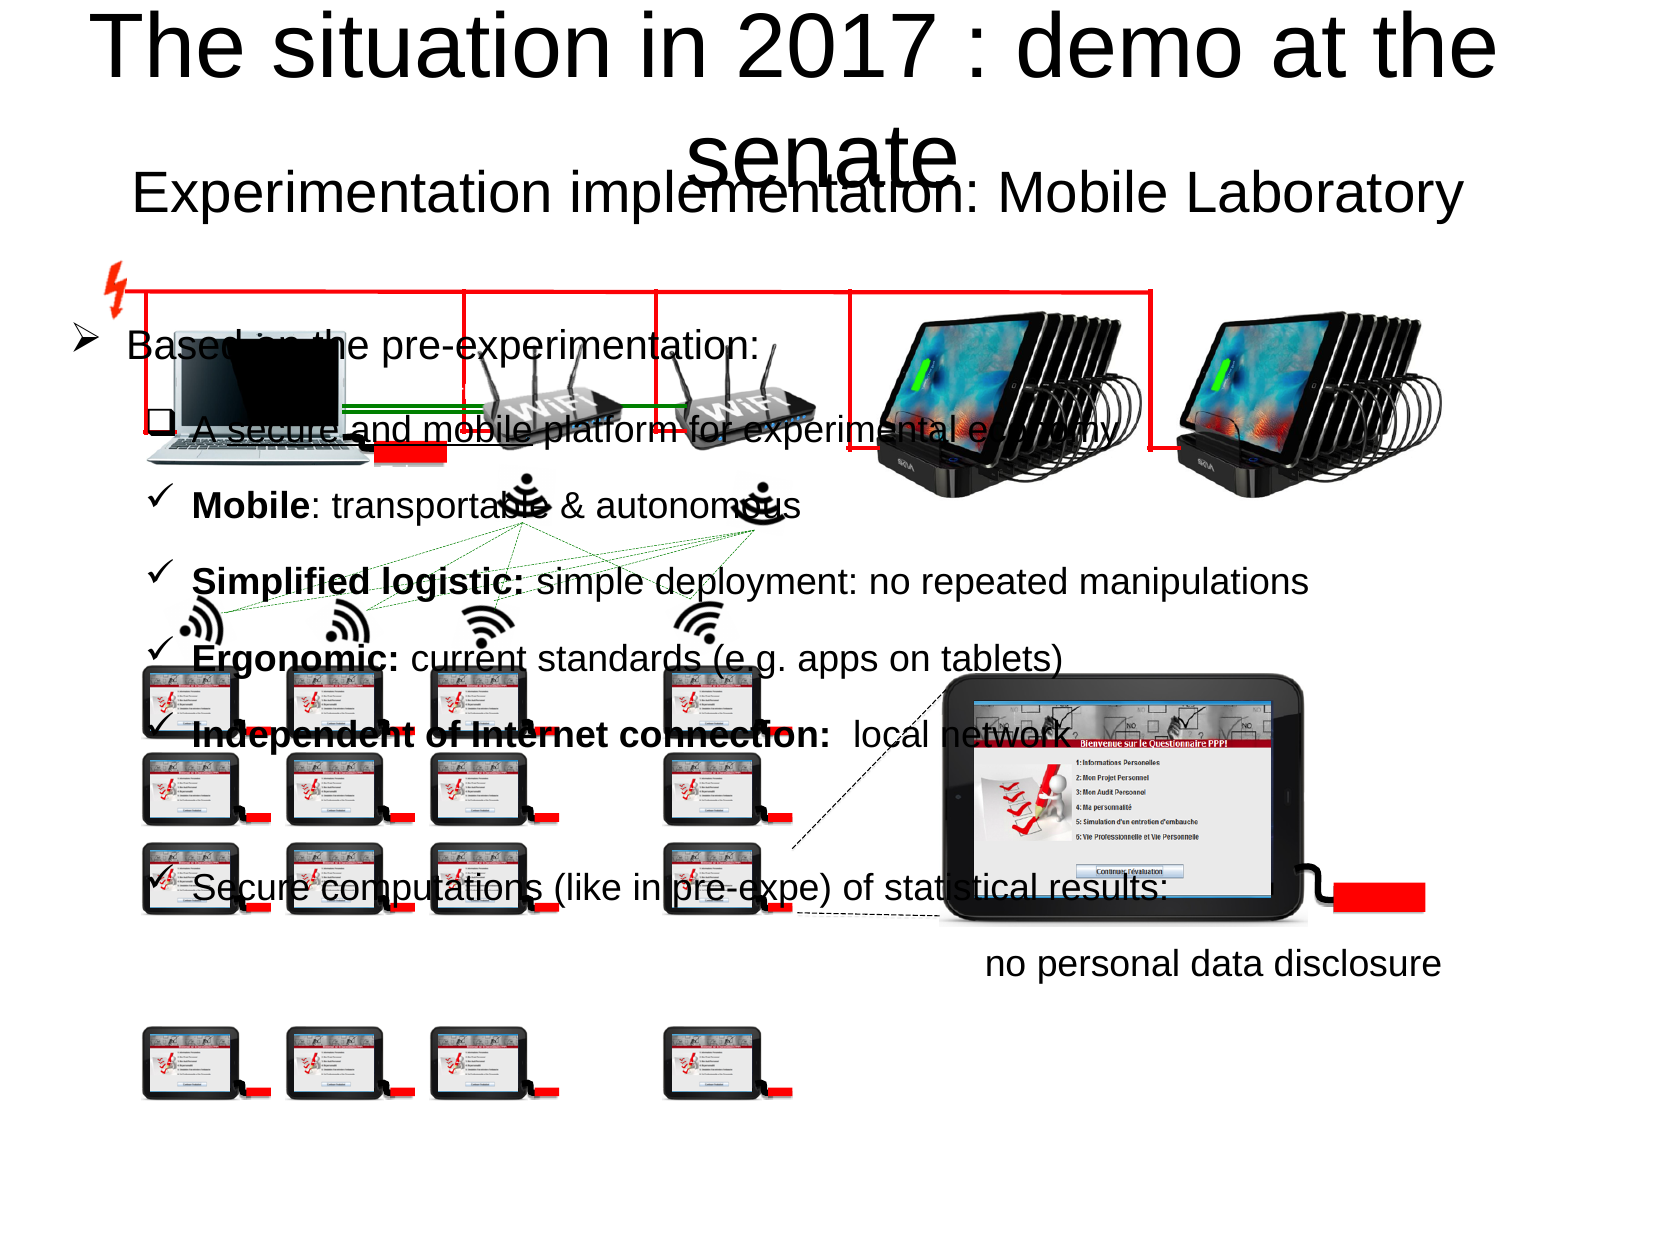

# The situation in 2017 : demo at the senate
Experimentation implementation: Mobile Laboratory
power
Local network
…
…
Token (stats)
WIFI routers
Server/administration
Docks for charging
(Before experimentation)
…
…
…
Token
Tablet
…
…
…
…
…
Tablets during the experiment
Based on the pre-experimentation:
A secure and mobile platform for experimental economy
Mobile: transportable & autonomous
Simplified logistic: simple deployment: no repeated manipulations
Ergonomic: current standards (e.g. apps on tablets)
Independent of Internet connection: local network
Secure computations (like in pre-expe) of statistical results:
 no personal data disclosure
Université Paris-Saclay - Université de Versailles Saint-Quentin-en-Yvelines (UVSQ)